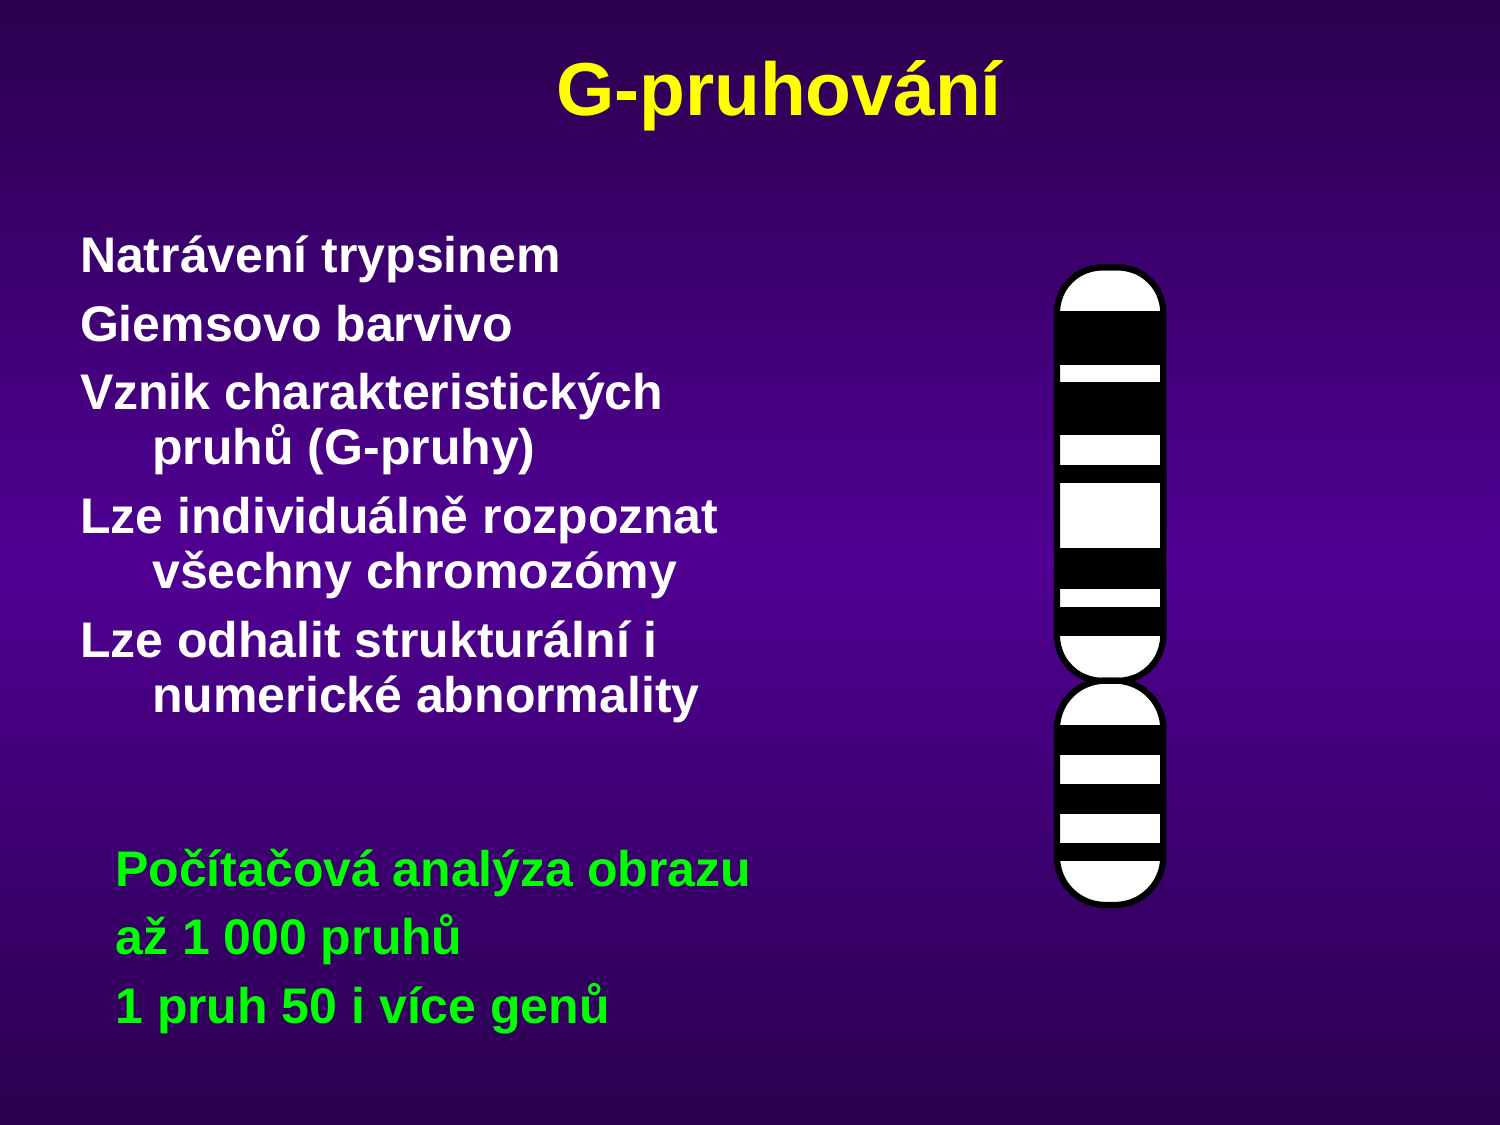

# G-pruhování
Natrávení trypsinem
Giemsovo barvivo
Vznik charakteristických pruhů (G-pruhy)
Lze individuálně rozpoznat všechny chromozómy
Lze odhalit strukturální i numerické abnormality
Počítačová analýza obrazu
až 1 000 pruhů
1 pruh 50 i více genů